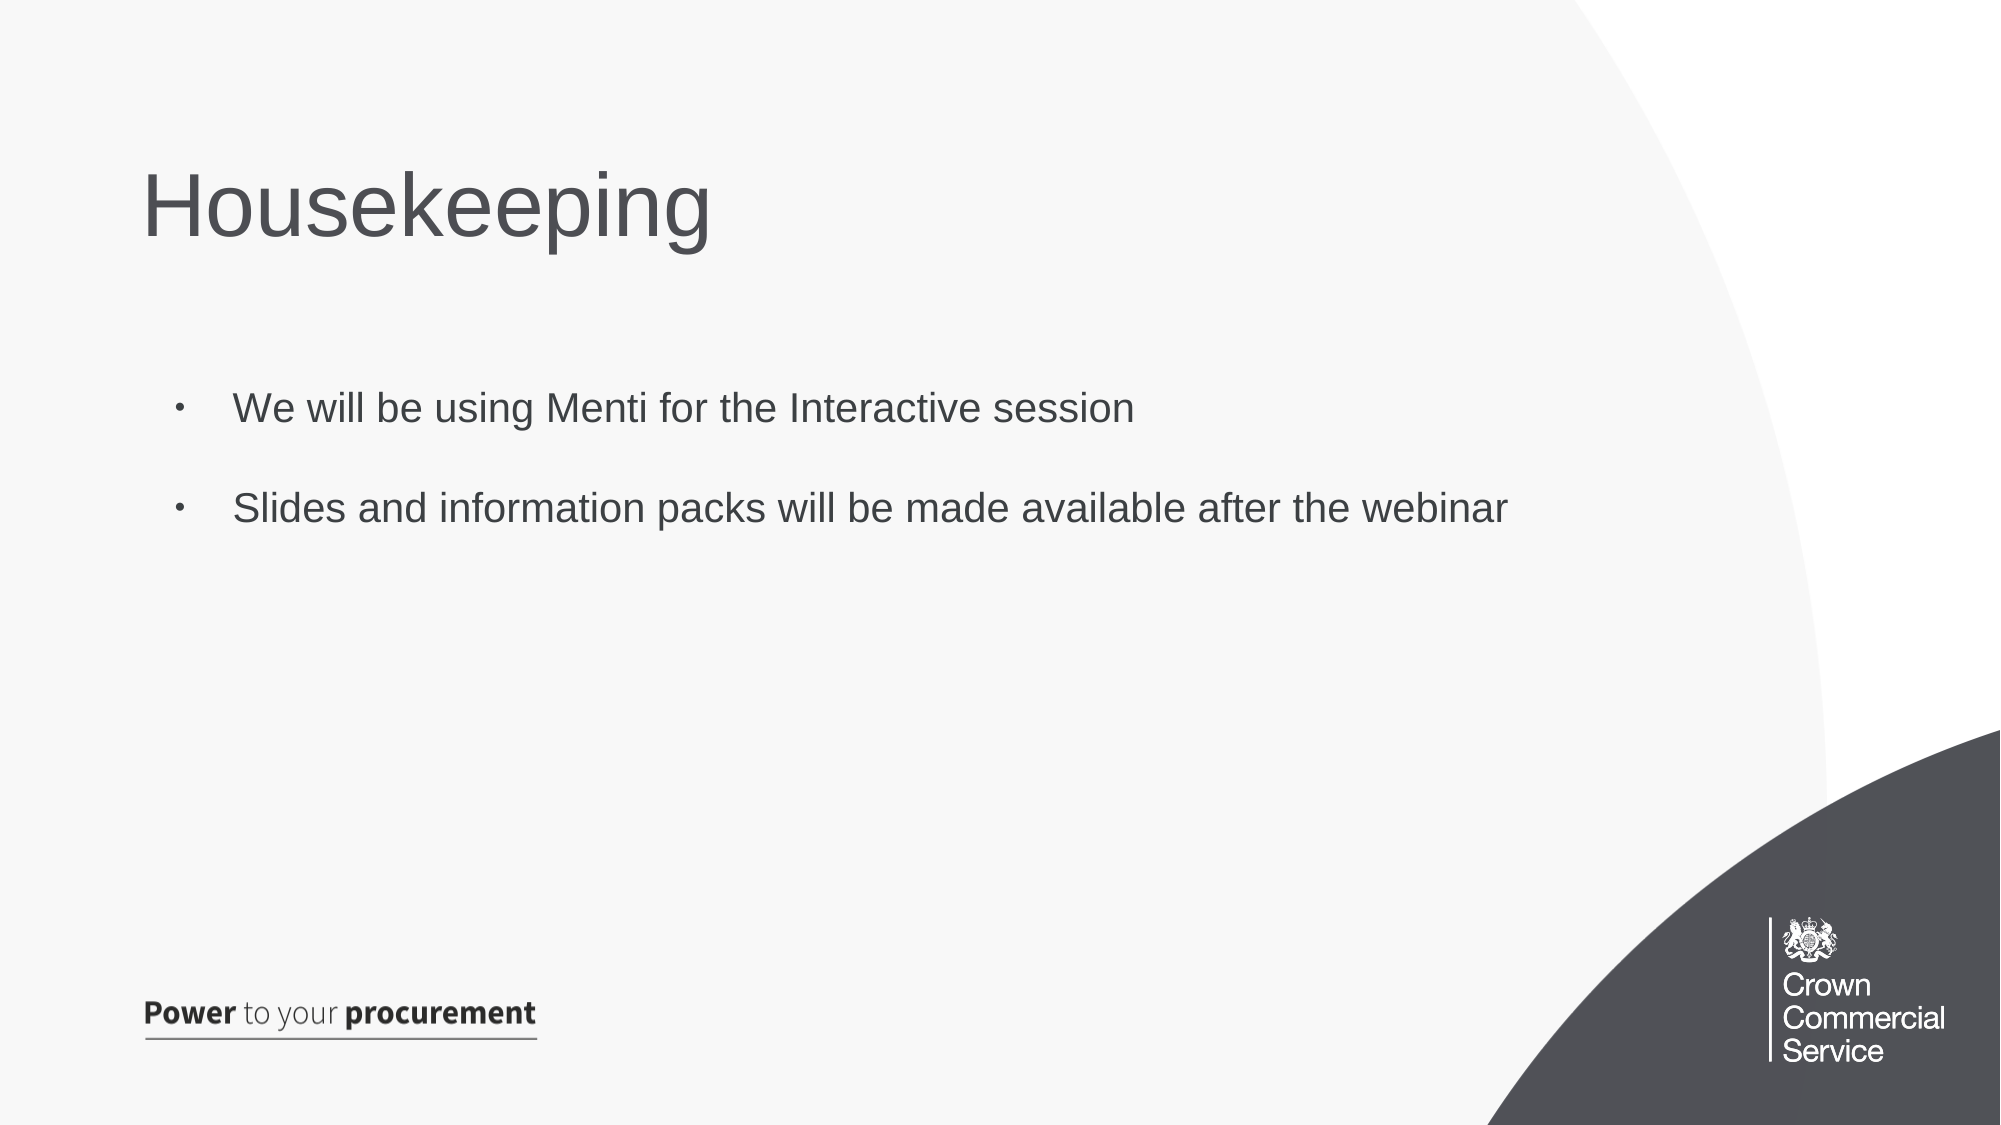

# Housekeeping
We will be using Menti for the Interactive session
Slides and information packs will be made available after the webinar